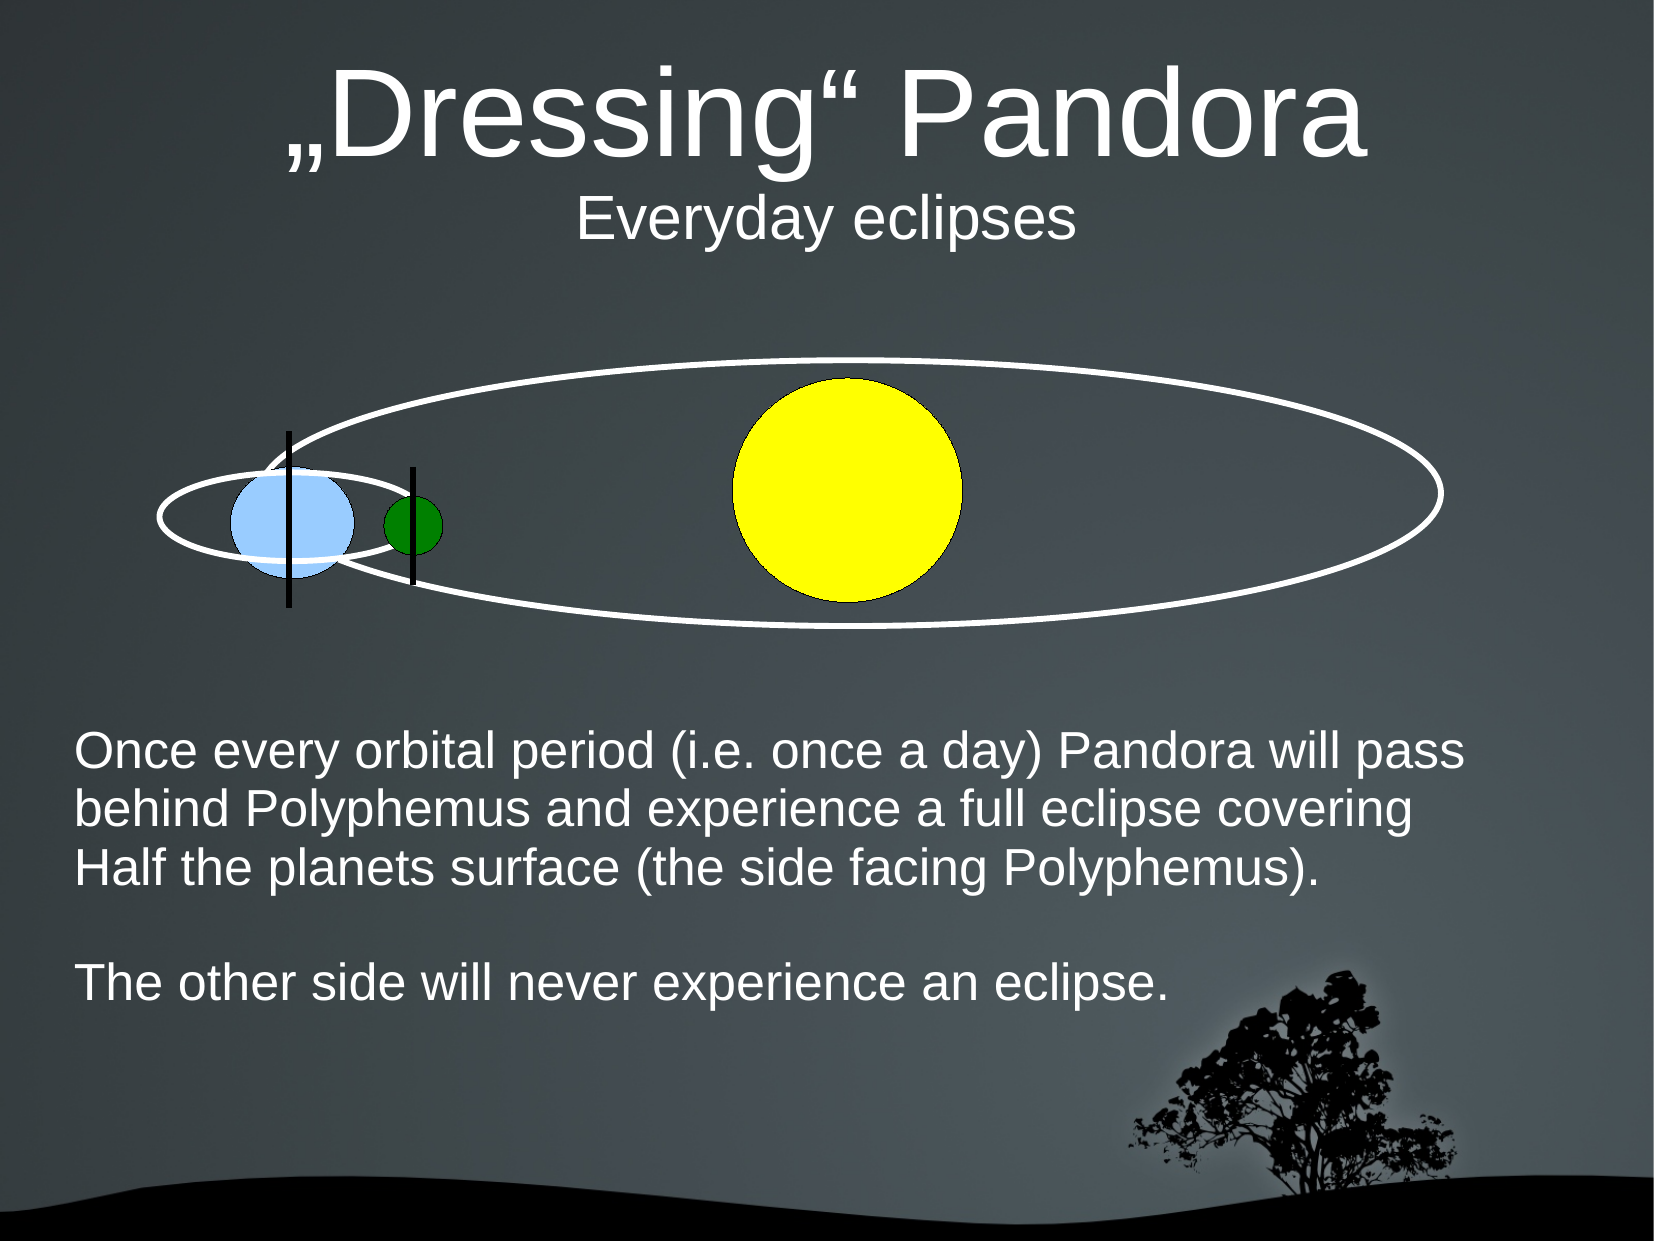

„Dressing“ Pandora
Everyday eclipses
Once every orbital period (i.e. once a day) Pandora will pass
behind Polyphemus and experience a full eclipse covering
Half the planets surface (the side facing Polyphemus).
The other side will never experience an eclipse.